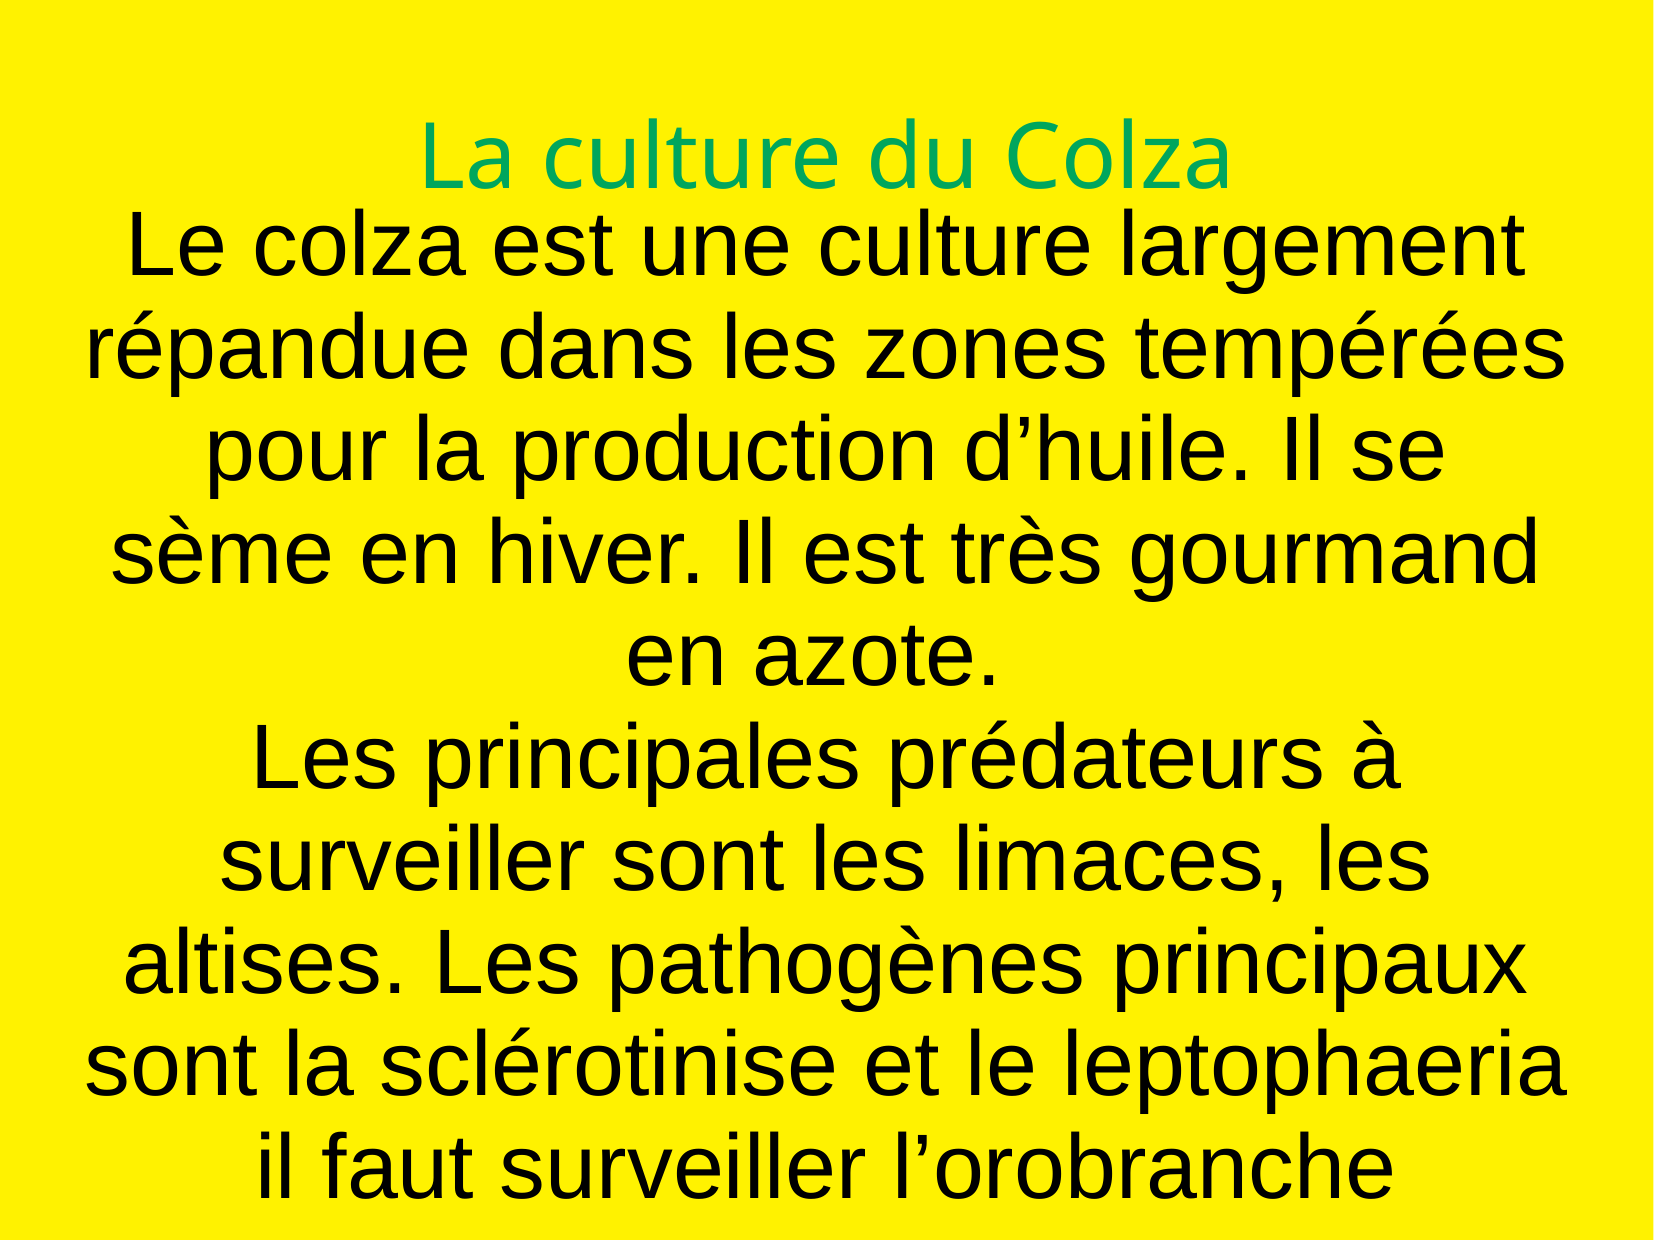

# La culture du Colza
Le colza est une culture largement répandue dans les zones tempérées pour la production d’huile. Il se sème en hiver. Il est très gourmand en azote.
Les principales prédateurs à surveiller sont les limaces, les altises. Les pathogènes principaux sont la sclérotinise et le leptophaeria il faut surveiller l’orobranche